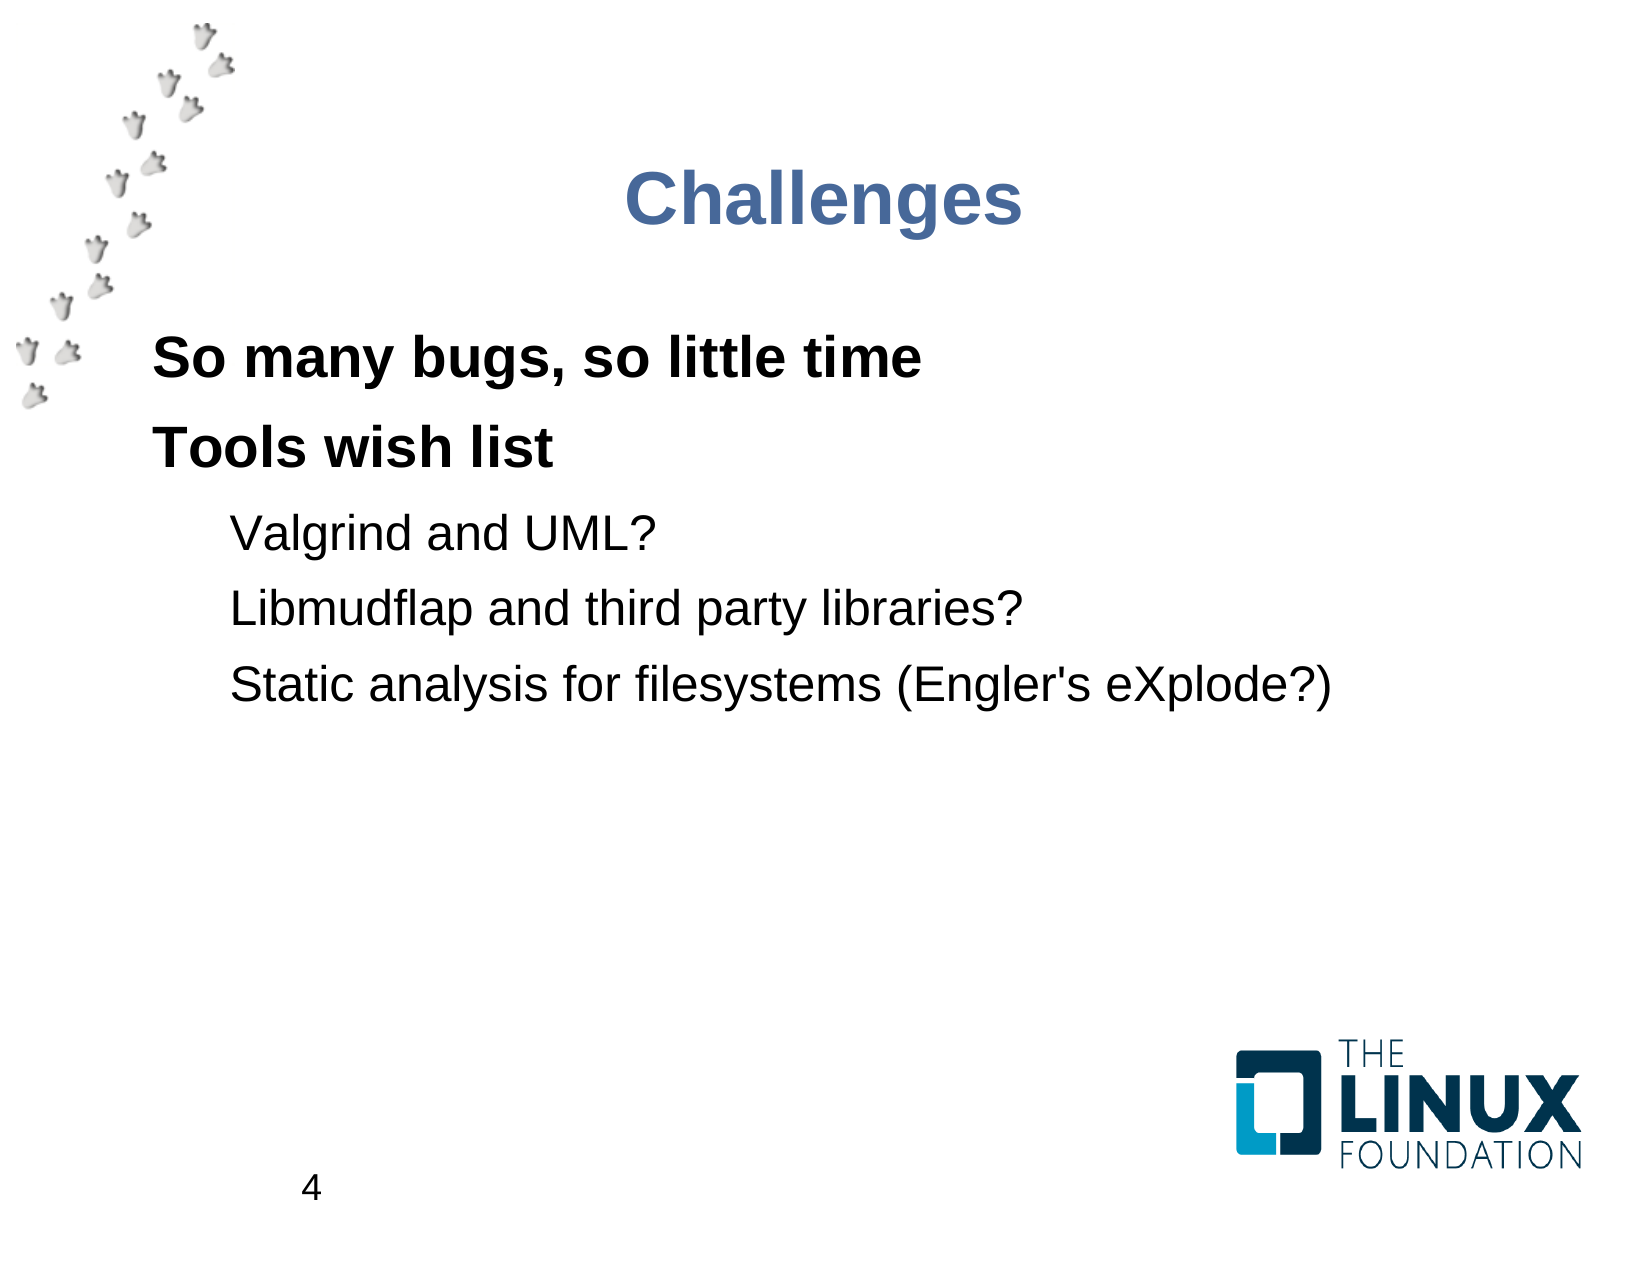

# Challenges
So many bugs, so little time
Tools wish list
Valgrind and UML?
Libmudflap and third party libraries?
Static analysis for filesystems (Engler's eXplode?)